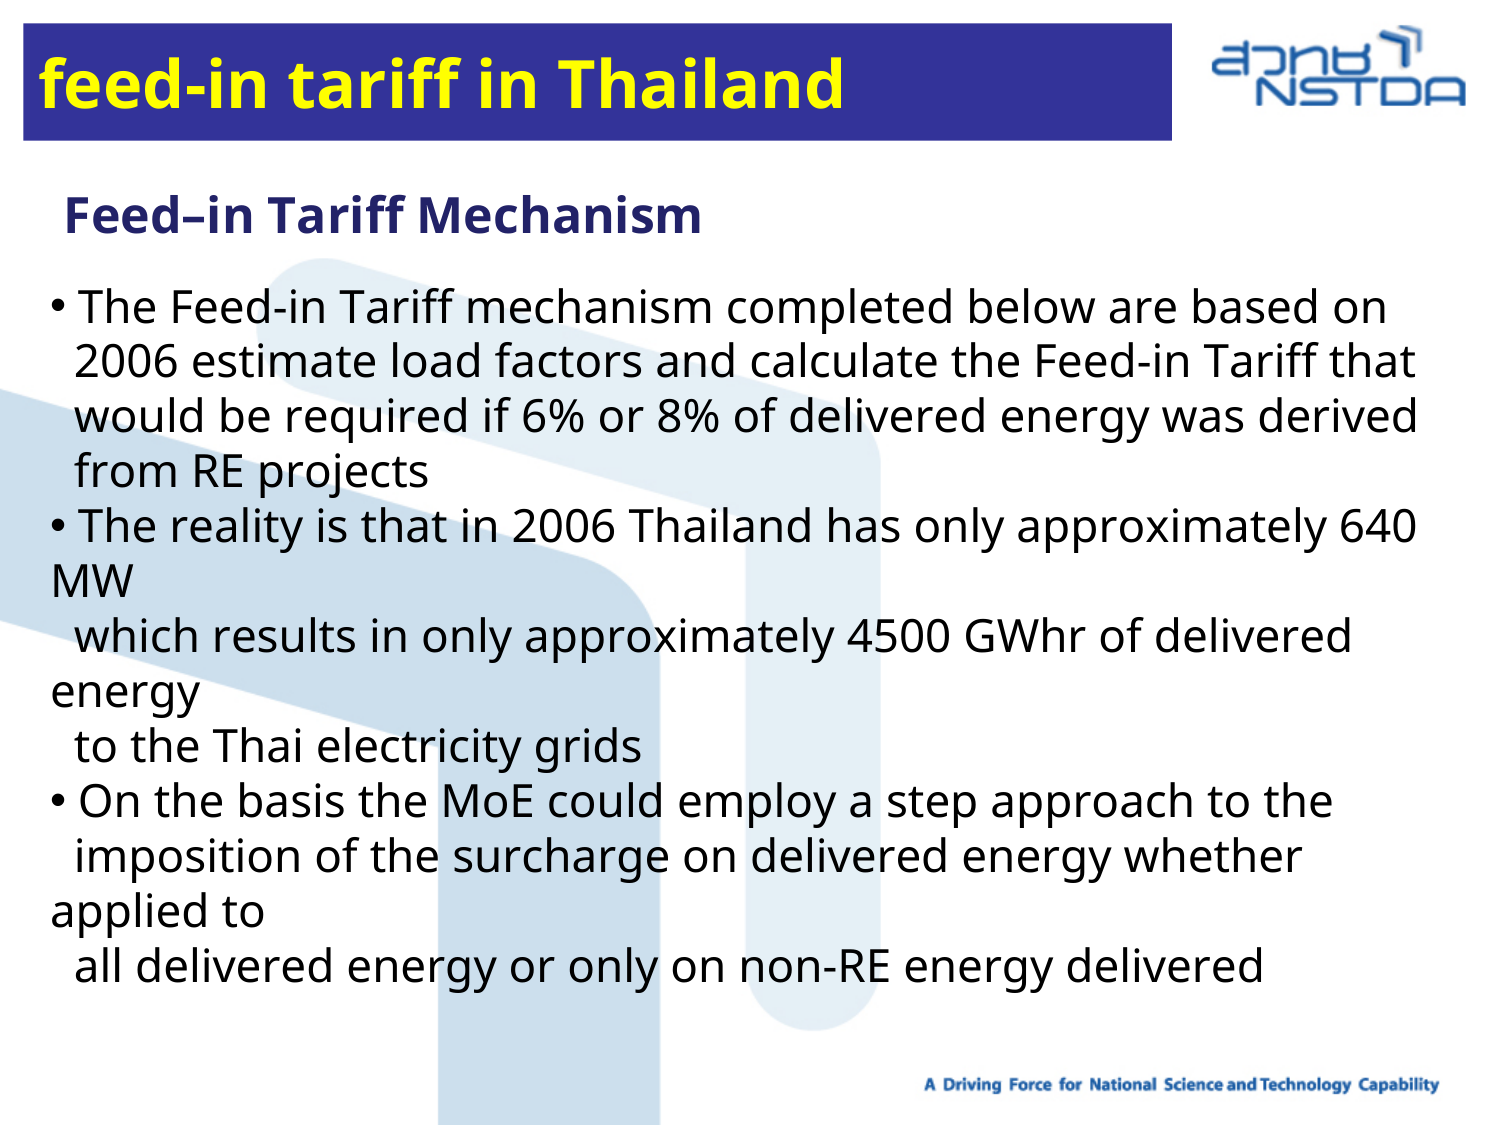

# feed-in tariff in Thailand
Feed–in Tariff Mechanism
 The Feed-in Tariff mechanism completed below are based on
 2006 estimate load factors and calculate the Feed-in Tariff that
 would be required if 6% or 8% of delivered energy was derived
 from RE projects
 The reality is that in 2006 Thailand has only approximately 640 MW
 which results in only approximately 4500 GWhr of delivered energy
 to the Thai electricity grids
 On the basis the MoE could employ a step approach to the
 imposition of the surcharge on delivered energy whether applied to
 all delivered energy or only on non-RE energy delivered